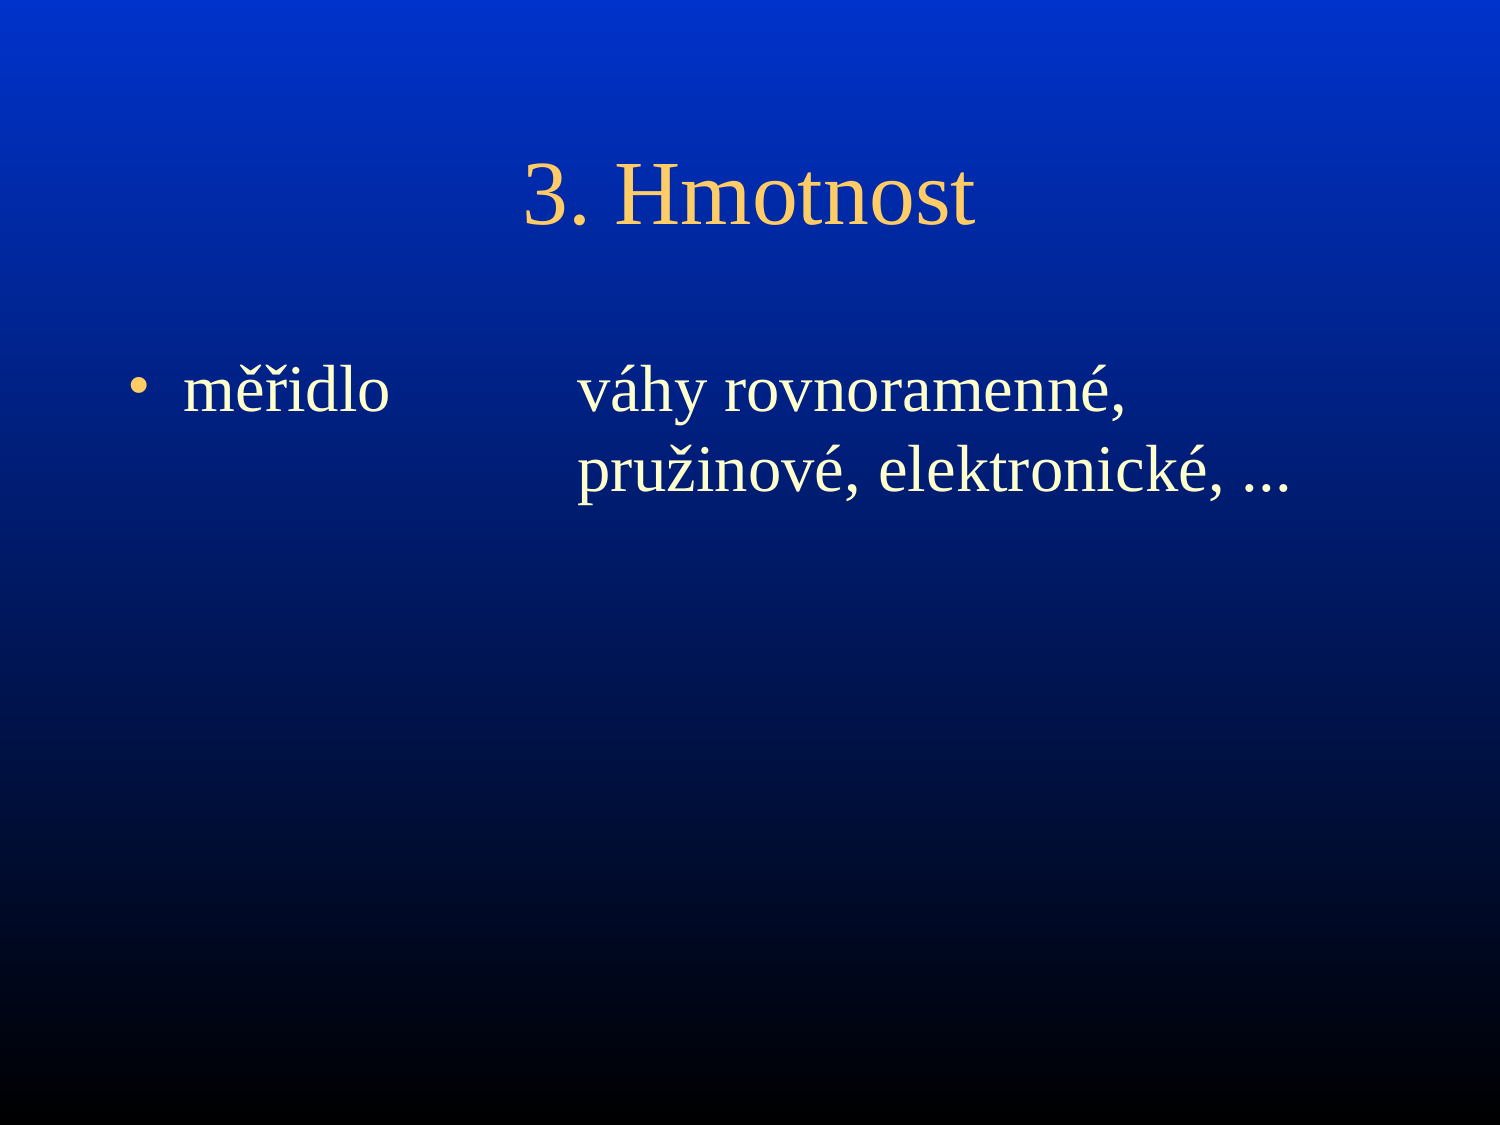

# 3. Hmotnost
měřidlo		váhy rovnoramenné, 					pružinové, elektronické, ...
22